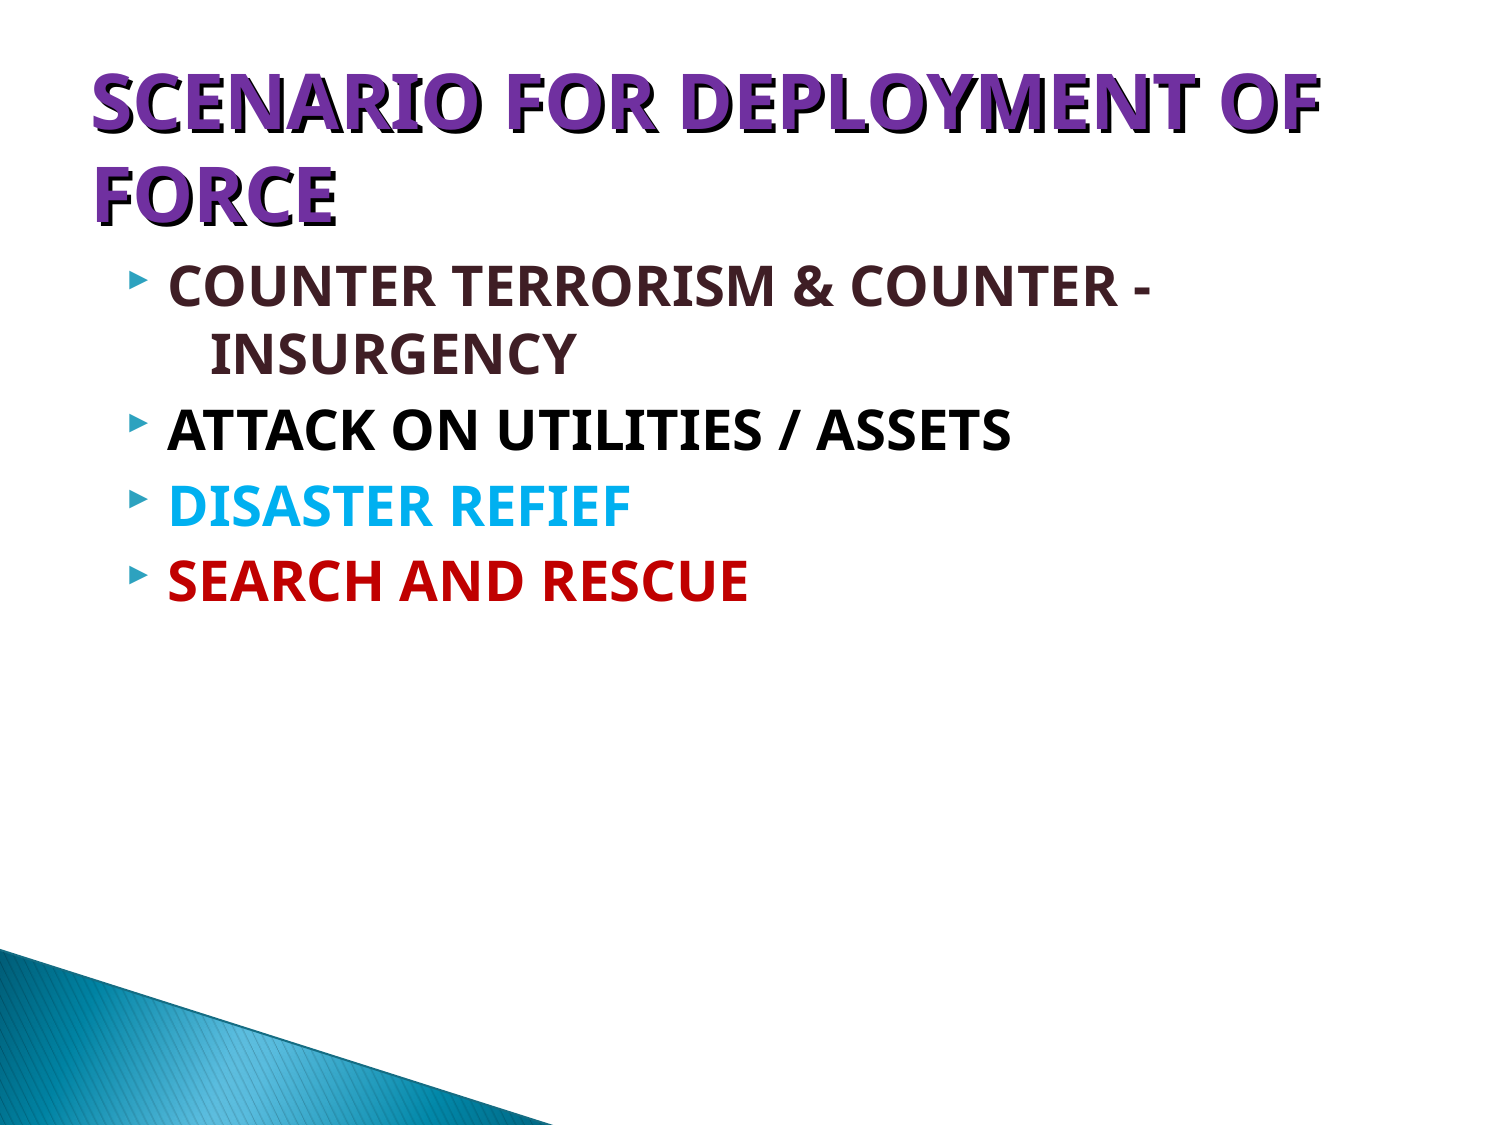

SCENARIO FOR DEPLOYMENT OF FORCE
# COUNTER TERRORISM & COUNTER -INSURGENCY
ATTACK ON UTILITIES / ASSETS
DISASTER REFIEF
SEARCH AND RESCUE